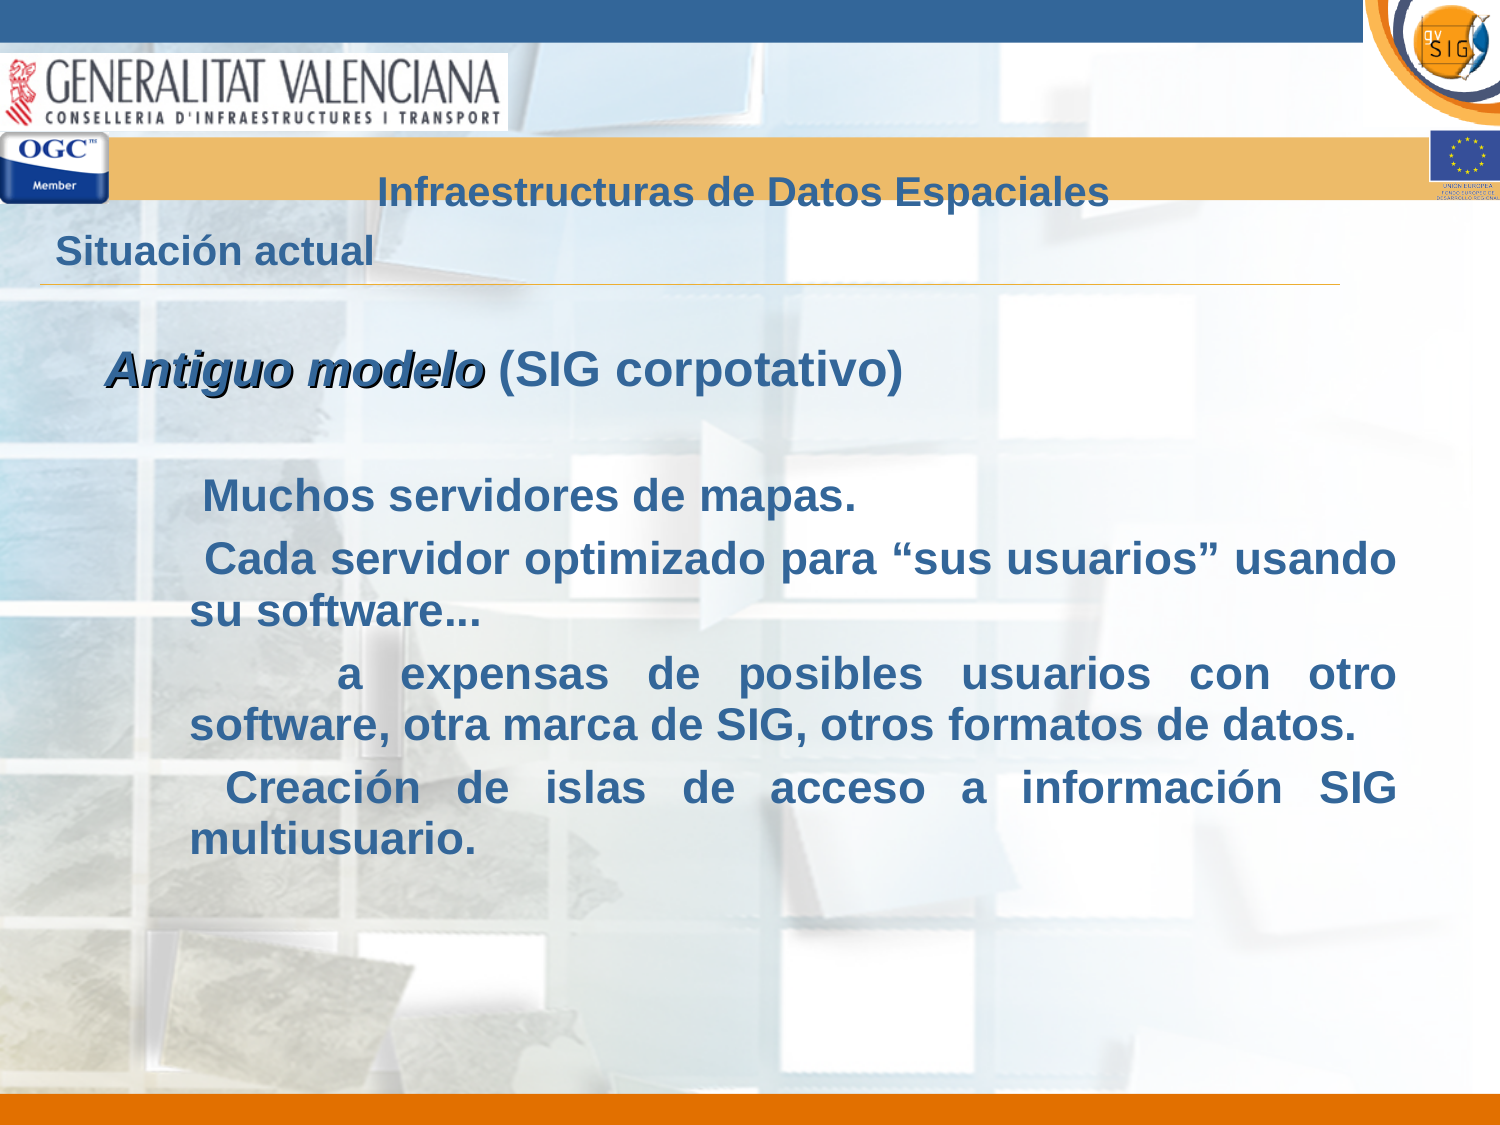

Infraestructuras de Datos Espaciales
Situación actual
Antiguo modelo (SIG corpotativo)
 Muchos servidores de mapas.
 Cada servidor optimizado para “sus usuarios” usando su software...
		a expensas de posibles usuarios con otro software, otra marca de SIG, otros formatos de datos.
 Creación de islas de acceso a información SIG multiusuario.